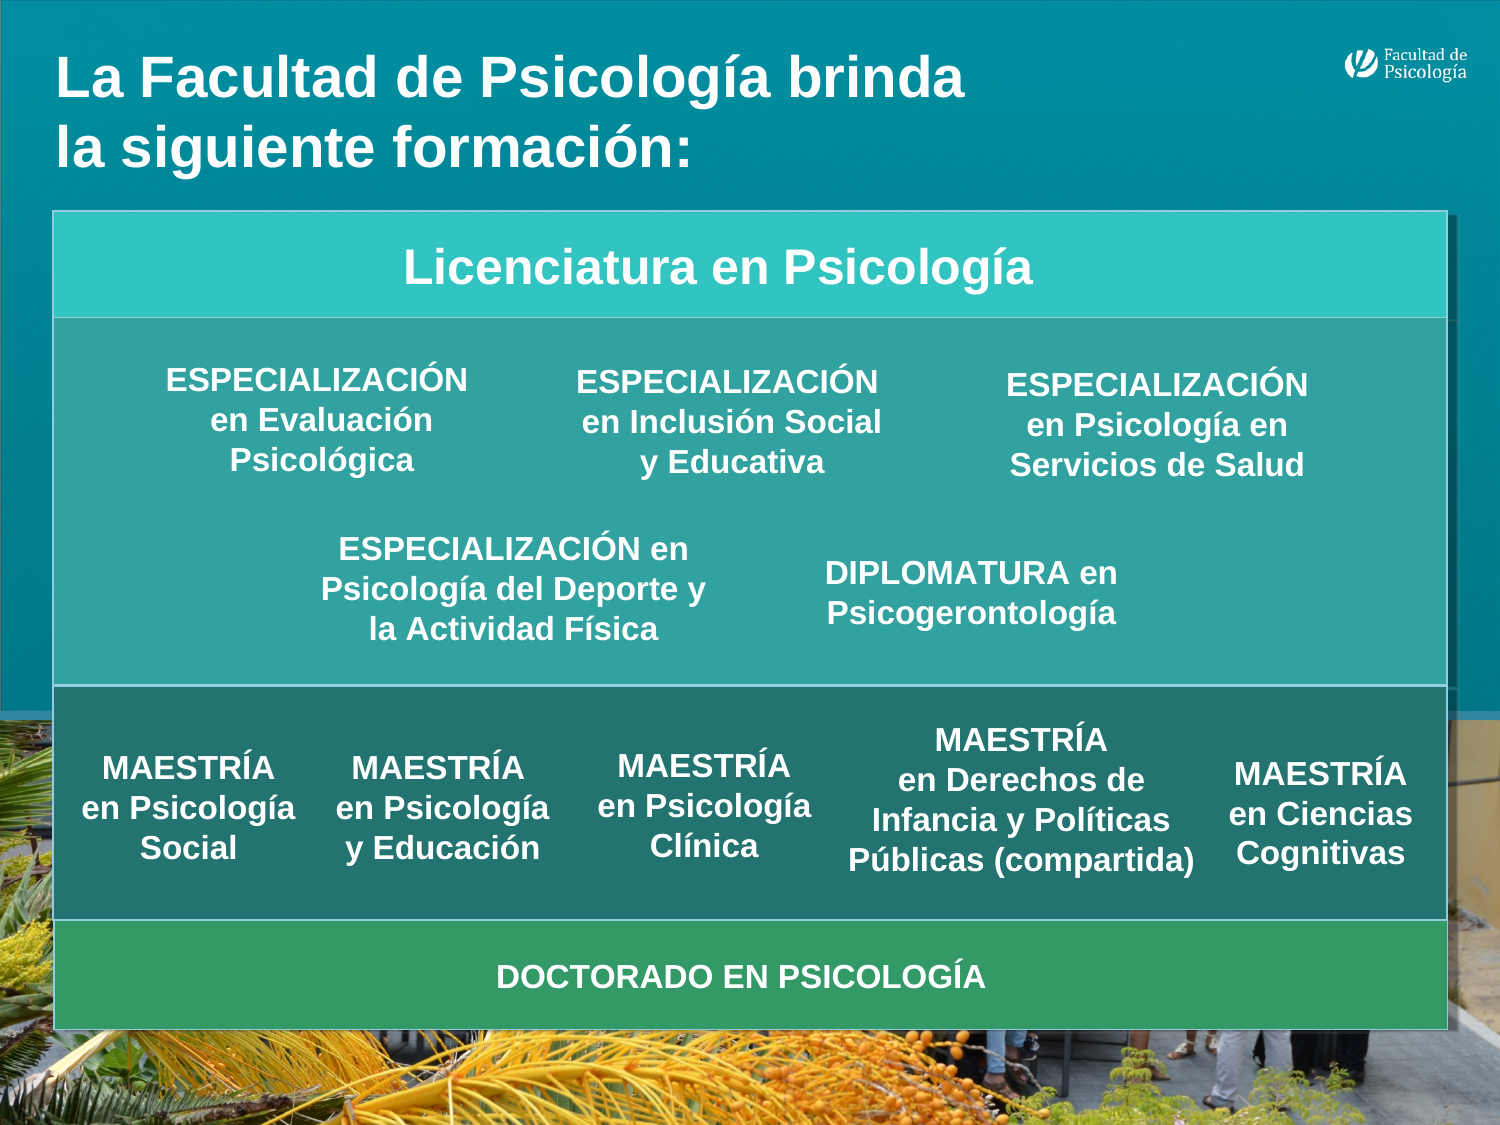

La Facultad de Psicología brinda la siguiente formación:
Licenciatura en Psicología
ESPECIALIZACIÓN
en Evaluación Psicológica
ESPECIALIZACIÓN
en Inclusión Social y Educativa
ESPECIALIZACIÓN en Psicología en Servicios de Salud
ESPECIALIZACIÓN en Psicología del Deporte y la Actividad Física
DIPLOMATURA en Psicogerontología
MAESTRÍA
en Derechos de Infancia y Políticas Públicas (compartida)
MAESTRÍA
en Psicología Clínica
MAESTRÍA
en Psicología Social
MAESTRÍA
en Psicología
y Educación
MAESTRÍA
en Ciencias Cognitivas
DOCTORADO EN PSICOLOGÍA